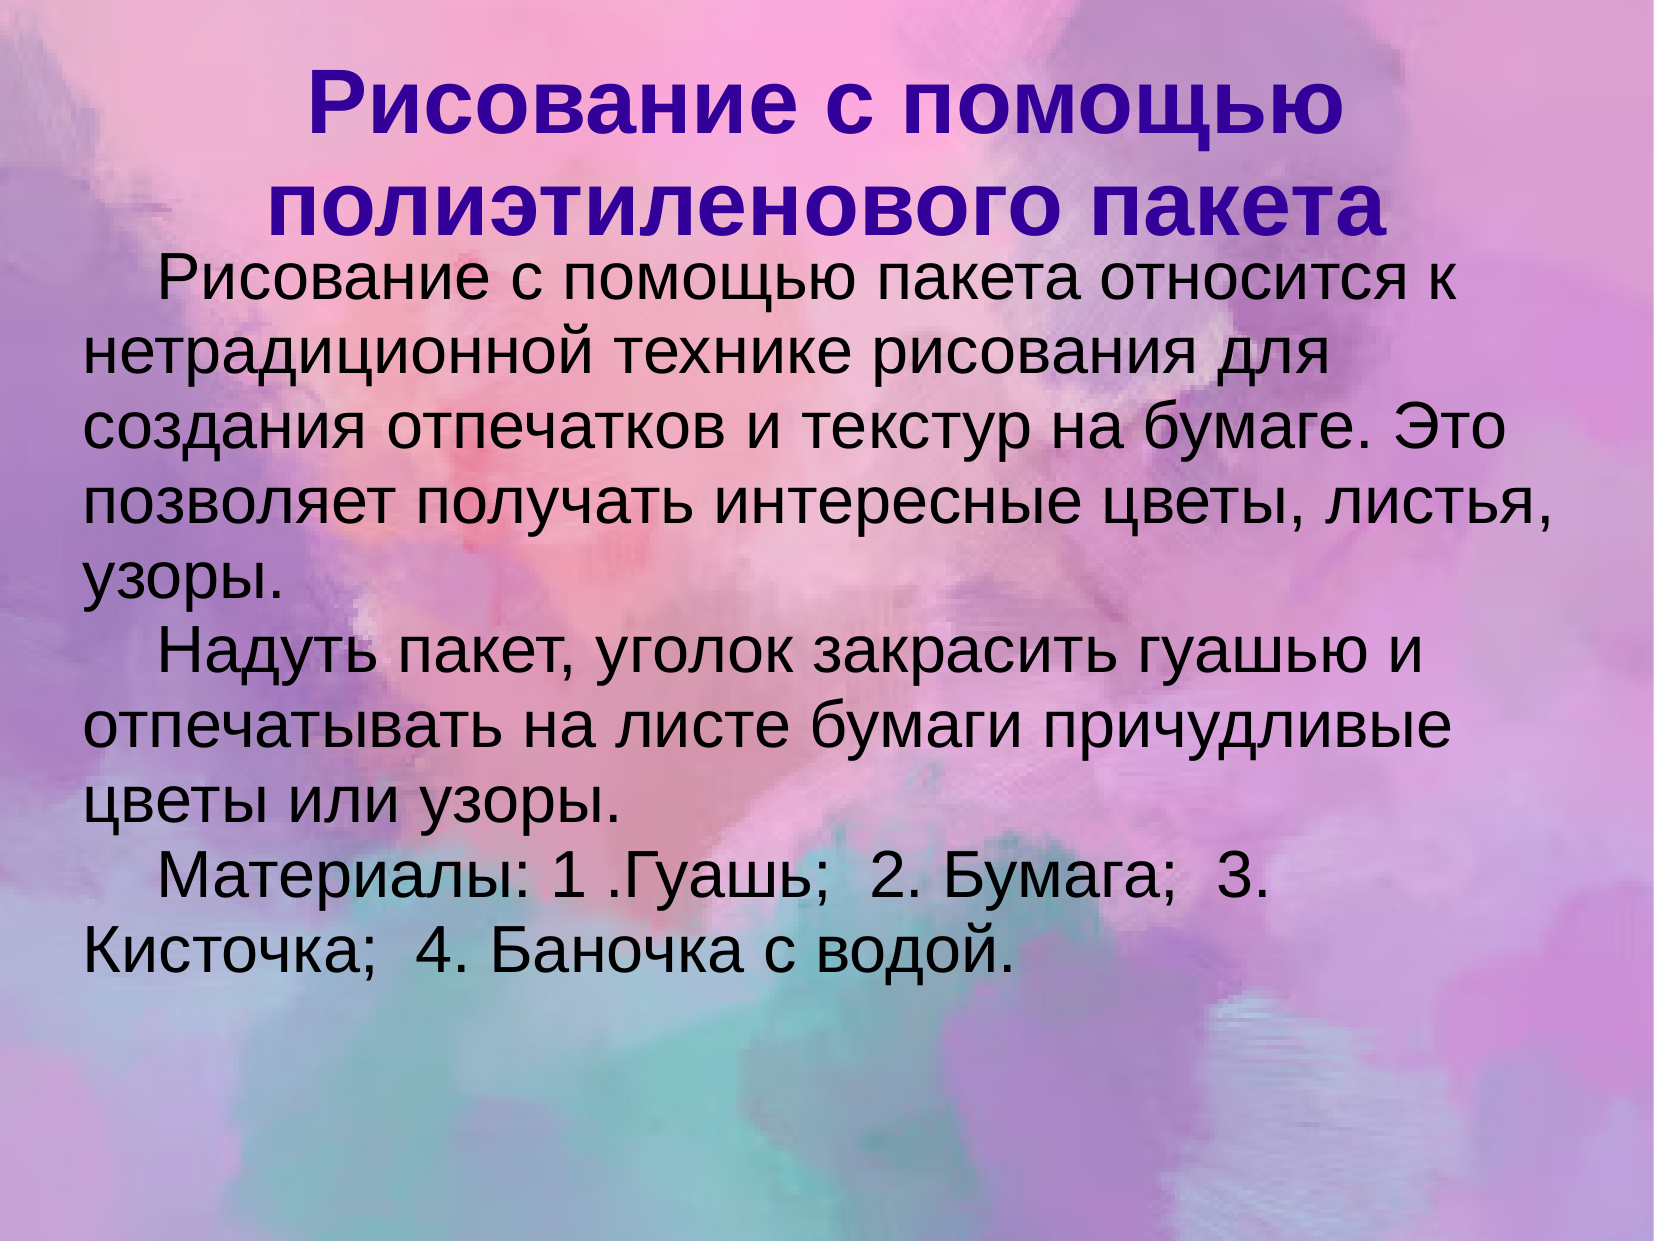

# Рисование с помощью полиэтиленового пакета
	Рисование с помощью пакета относится к нетрадиционной технике рисования для создания отпечатков и текстур на бумаге. Это позволяет получать интересные цветы, листья, узоры.
	Надуть пакет, уголок закрасить гуашью и отпечатывать на листе бумаги причудливые цветы или узоры.
	Материалы: 1 .Гуашь; 2. Бумага; 3. Кисточка; 4. Баночка с водой.